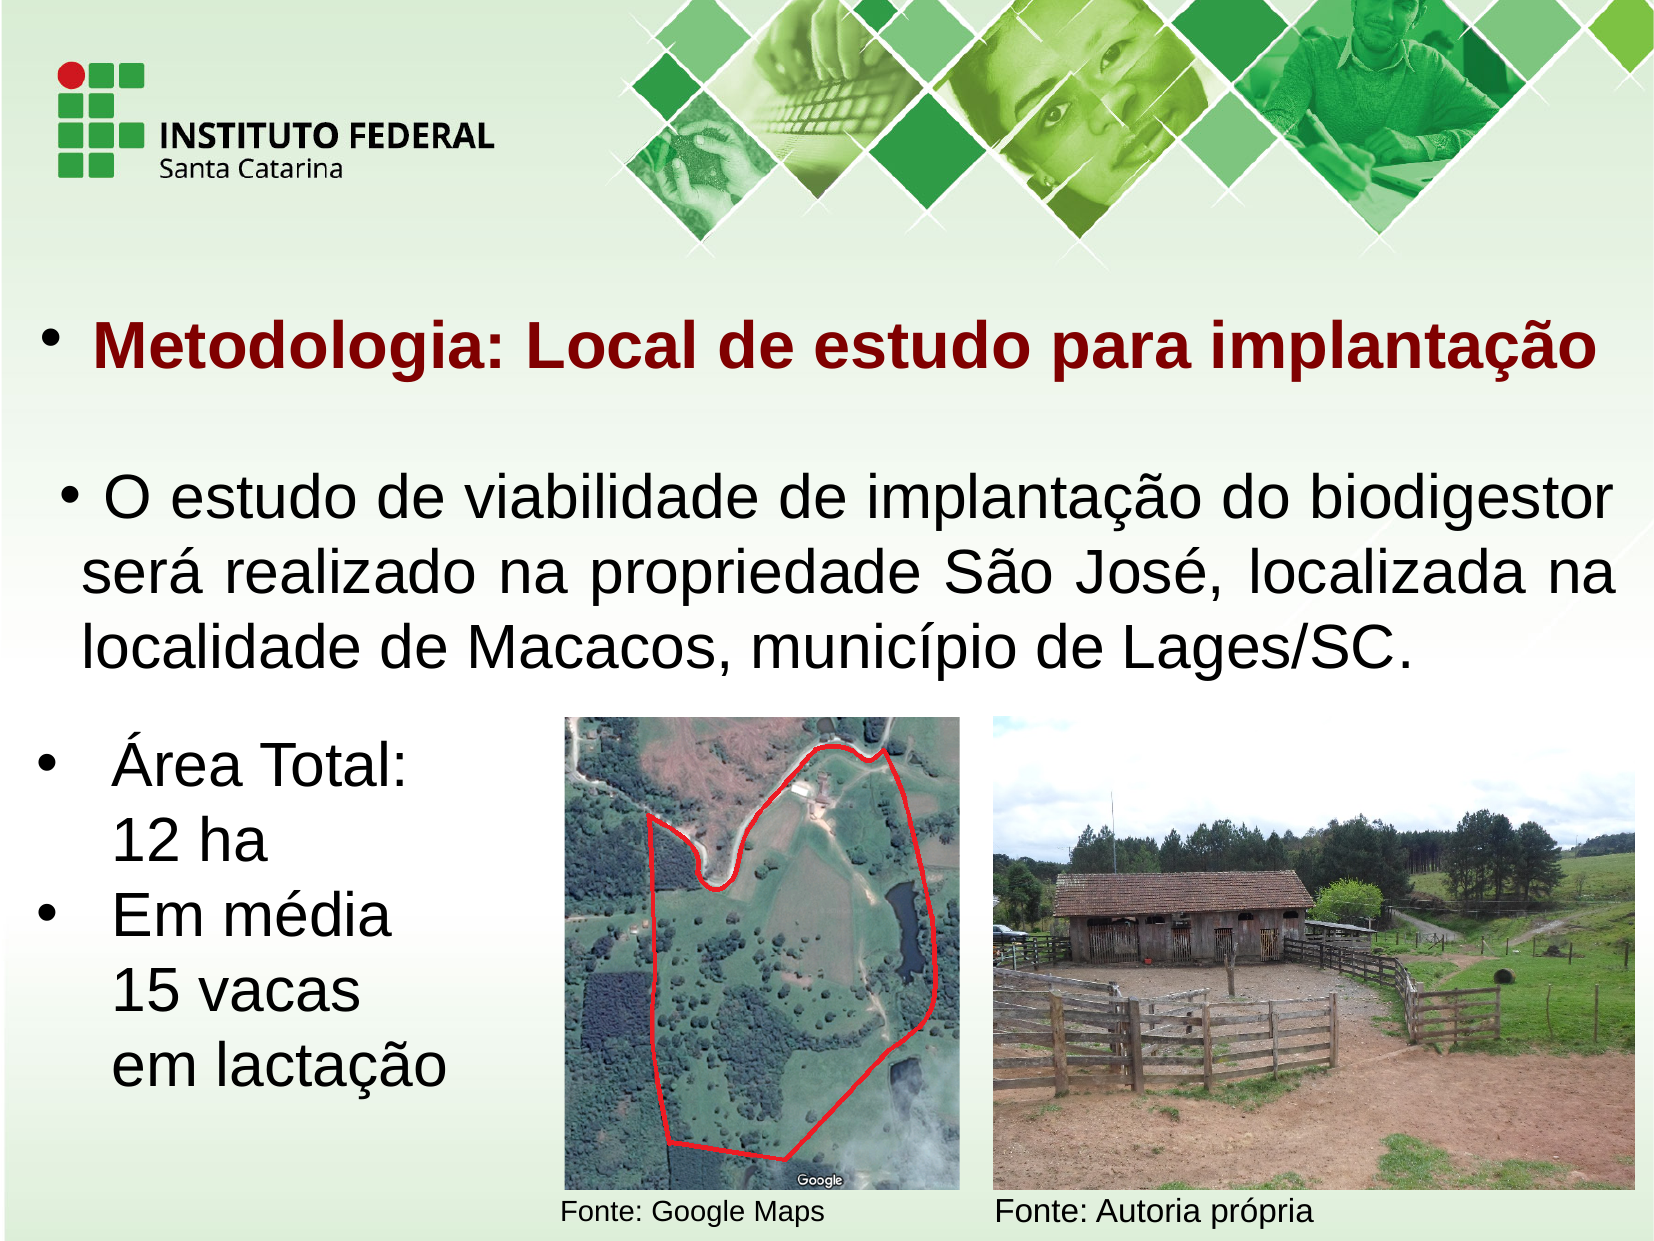

Metodologia: Local de estudo para implantação
O estudo de viabilidade de implantação do biodigestor será realizado na propriedade São José, localizada na localidade de Macacos, município de Lages/SC.
Área Total: 12 ha
Em média 15 vacas em lactação
Fonte: Autoria própria
Fonte: Google Maps